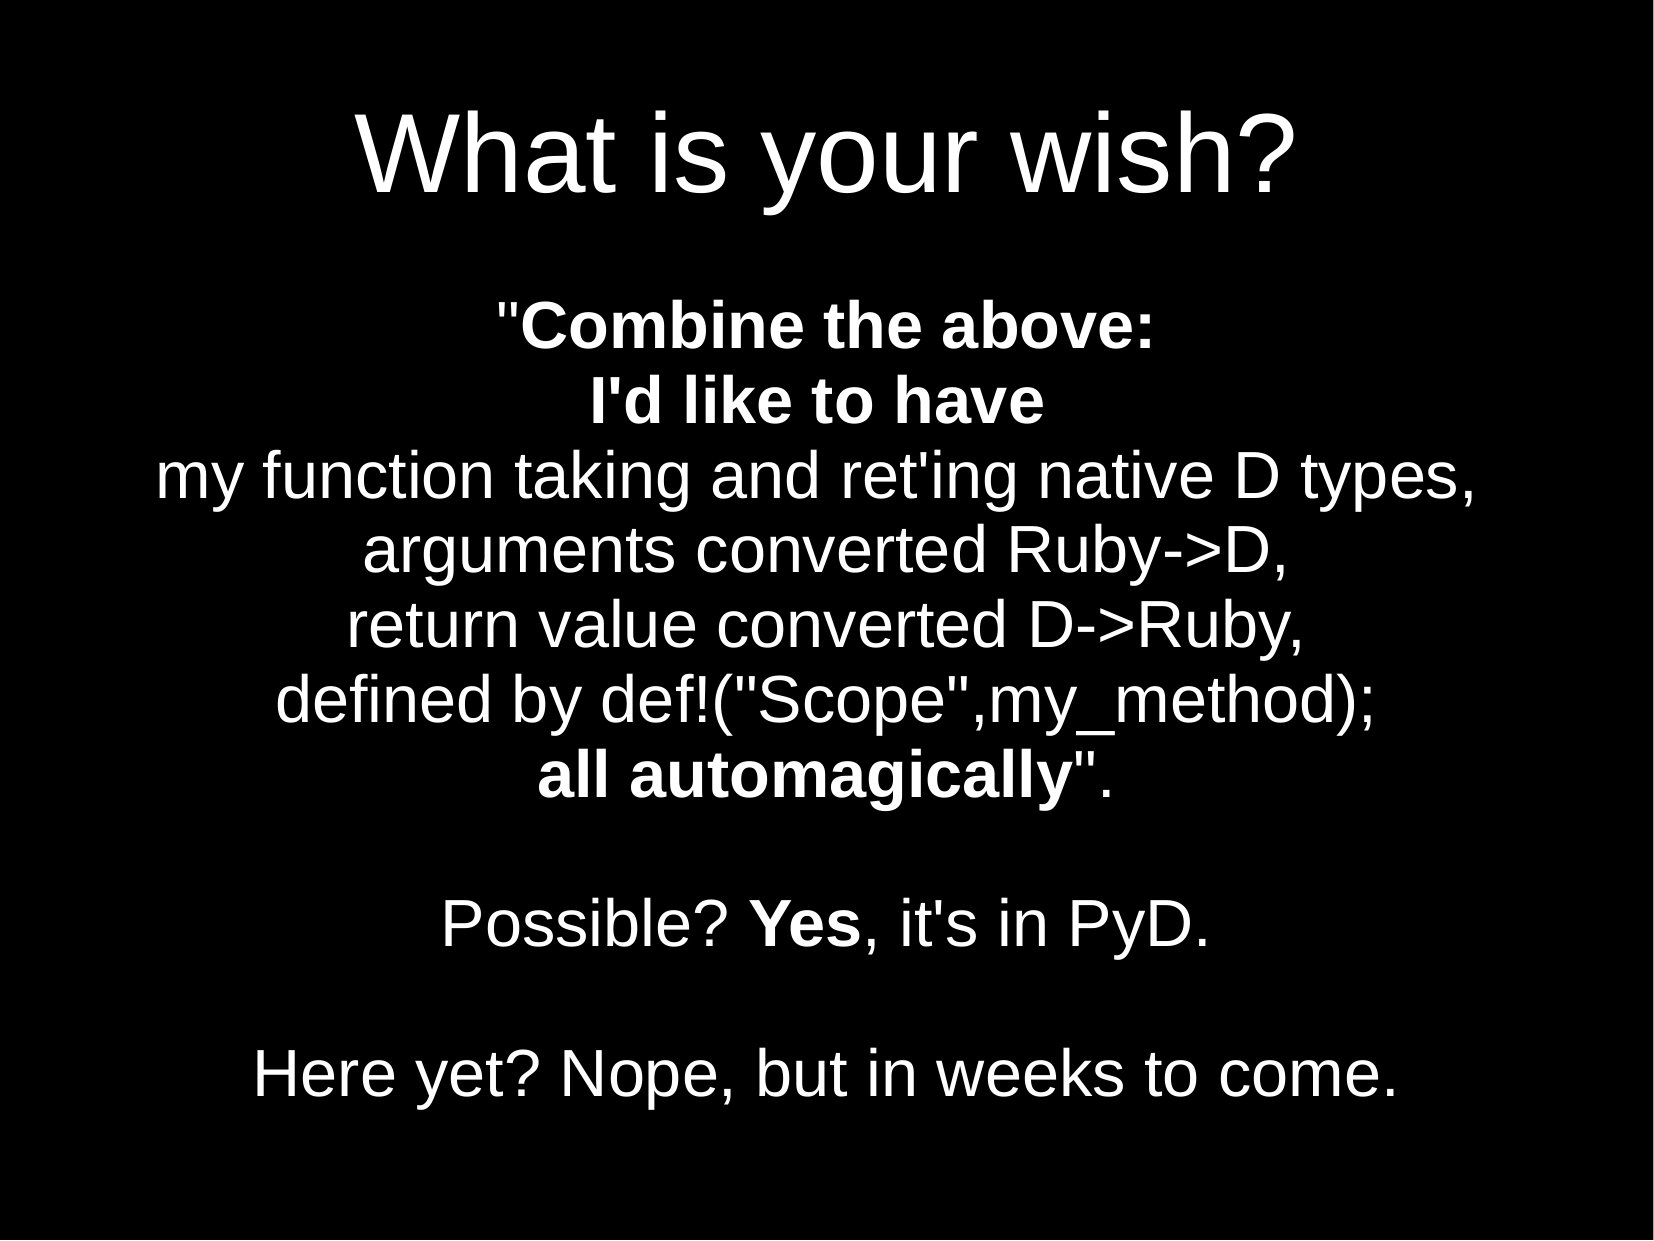

# What is your wish?
"Combine the above:
I'd like to have
my function taking and ret'ing native D types,
arguments converted Ruby->D,
return value converted D->Ruby,
defined by def!("Scope",my_method);
all automagically".
Possible? Yes, it's in PyD.
Here yet? Nope, but in weeks to come.